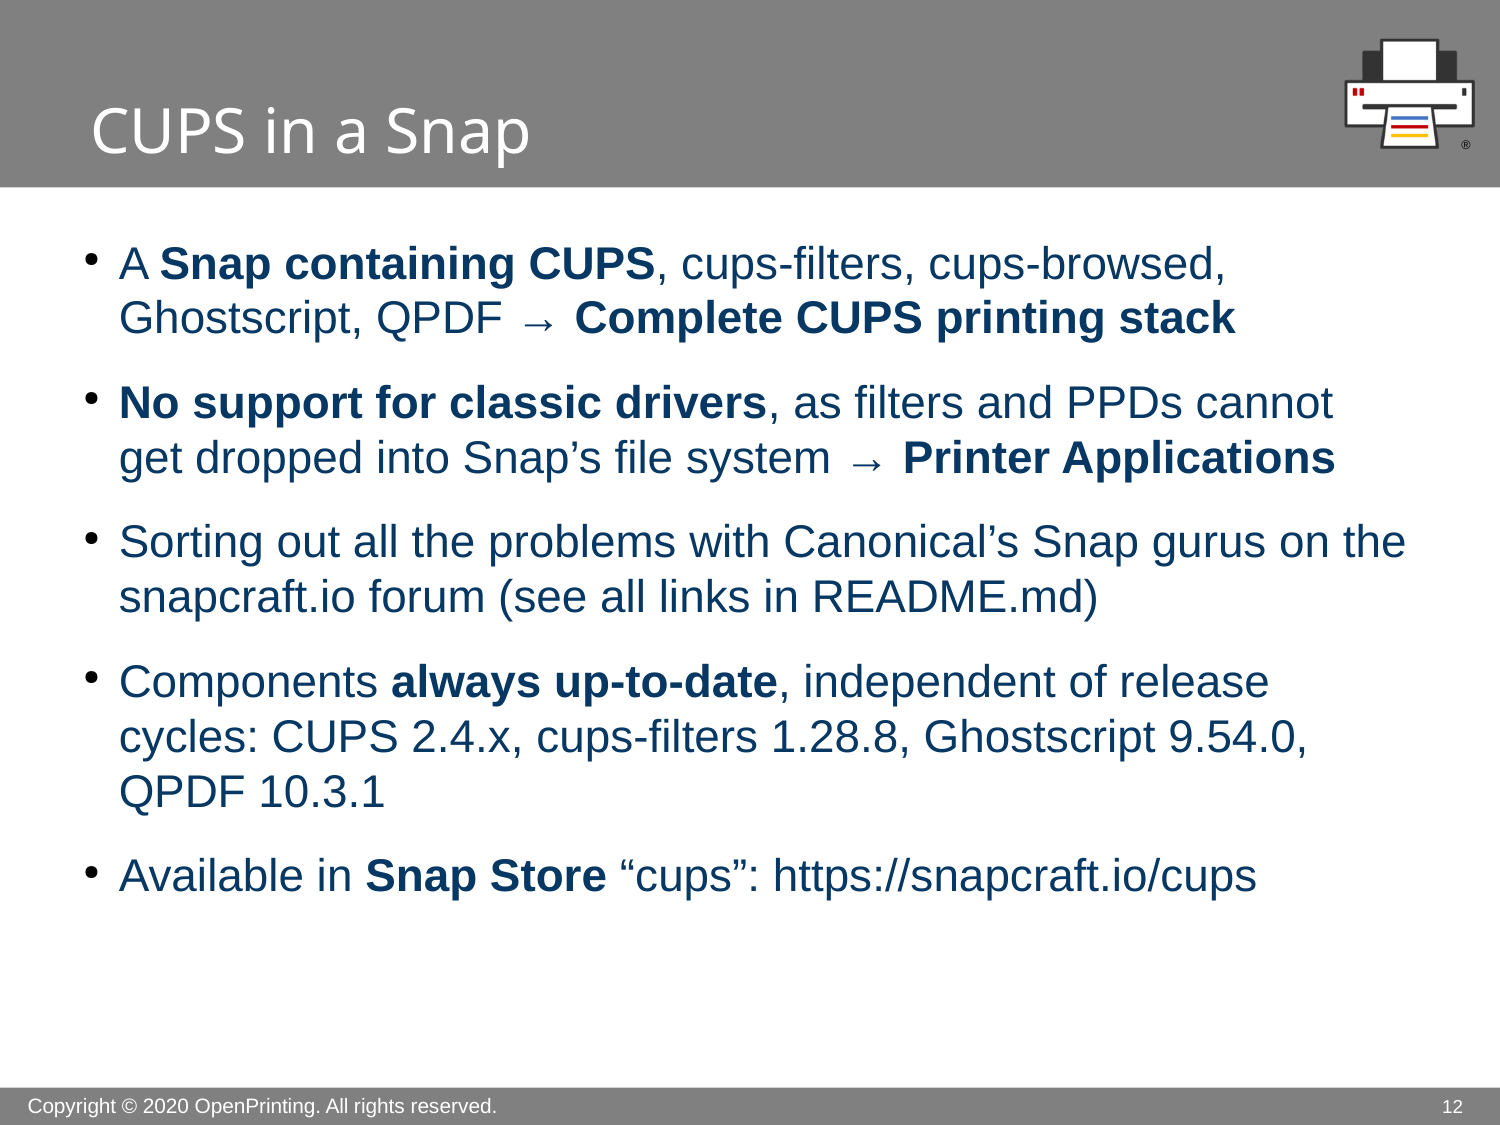

CUPS in a Snap
# A Snap containing CUPS, cups-filters, cups-browsed, Ghostscript, QPDF → Complete CUPS printing stack
No support for classic drivers, as filters and PPDs cannot get dropped into Snap’s file system → Printer Applications
Sorting out all the problems with Canonical’s Snap gurus on the snapcraft.io forum (see all links in README.md)
Components always up-to-date, independent of release cycles: CUPS 2.4.x, cups-filters 1.28.8, Ghostscript 9.54.0, QPDF 10.3.1
Available in Snap Store “cups”: https://snapcraft.io/cups